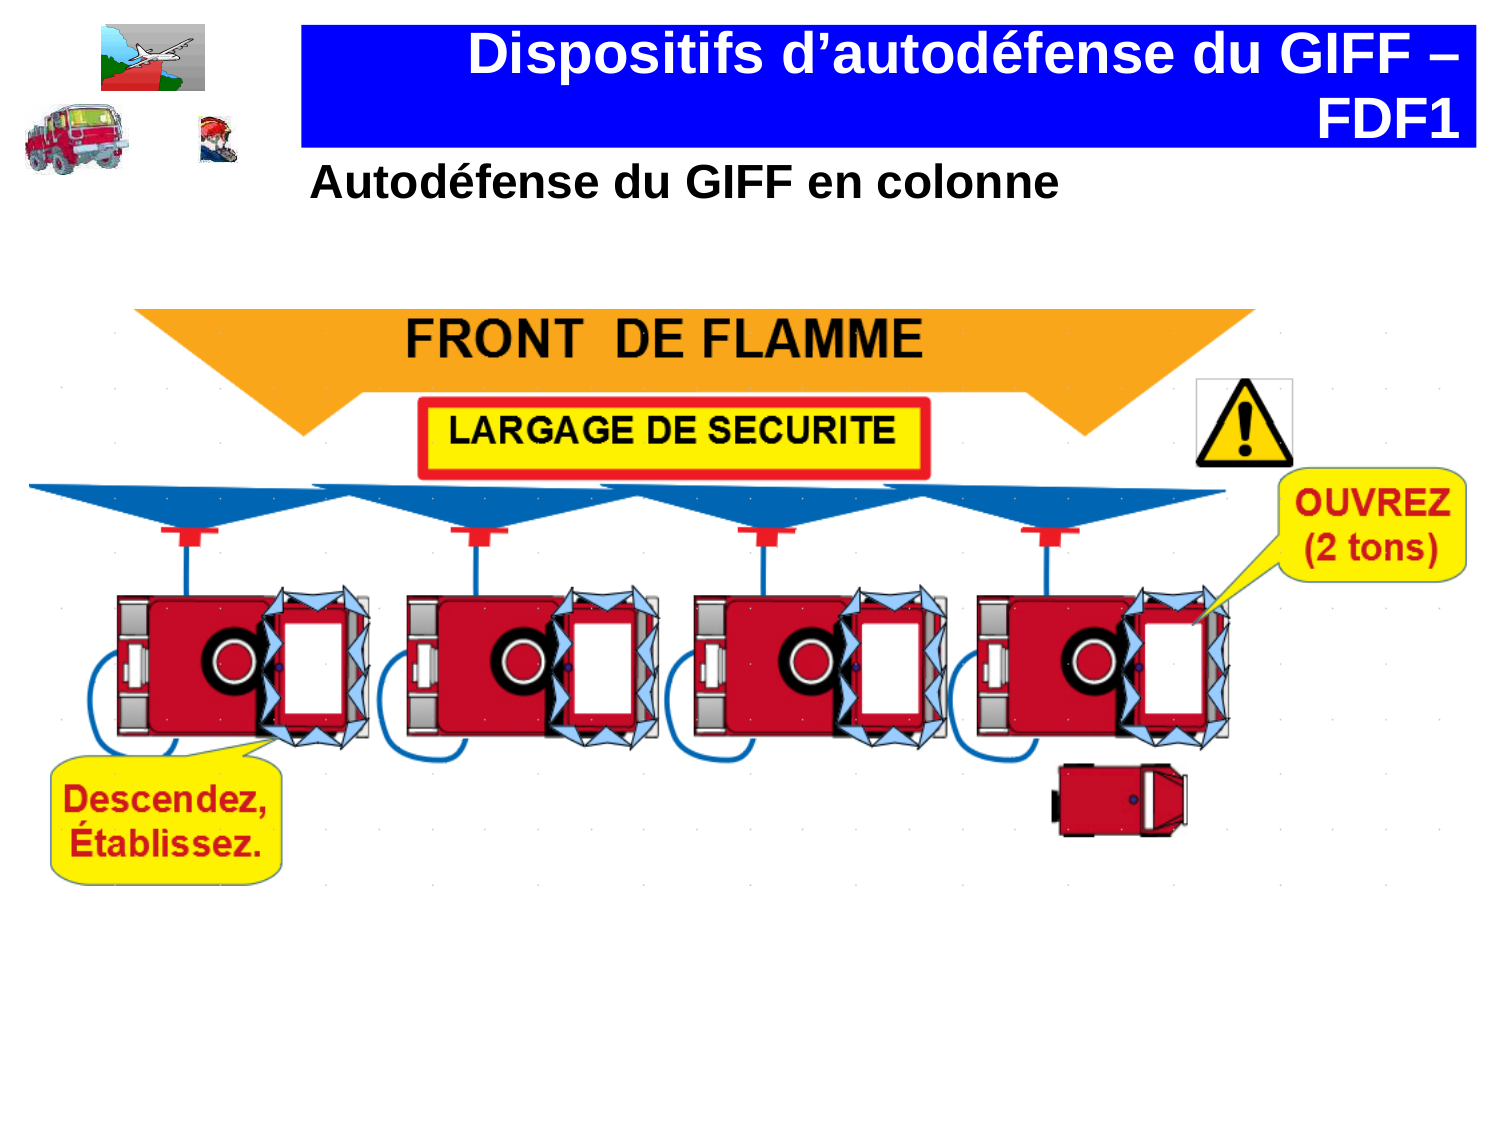

Dispositifs d’autodéfense du GIFF – FDF1
Autodéfense du GIFF en colonne
Cond
CDG